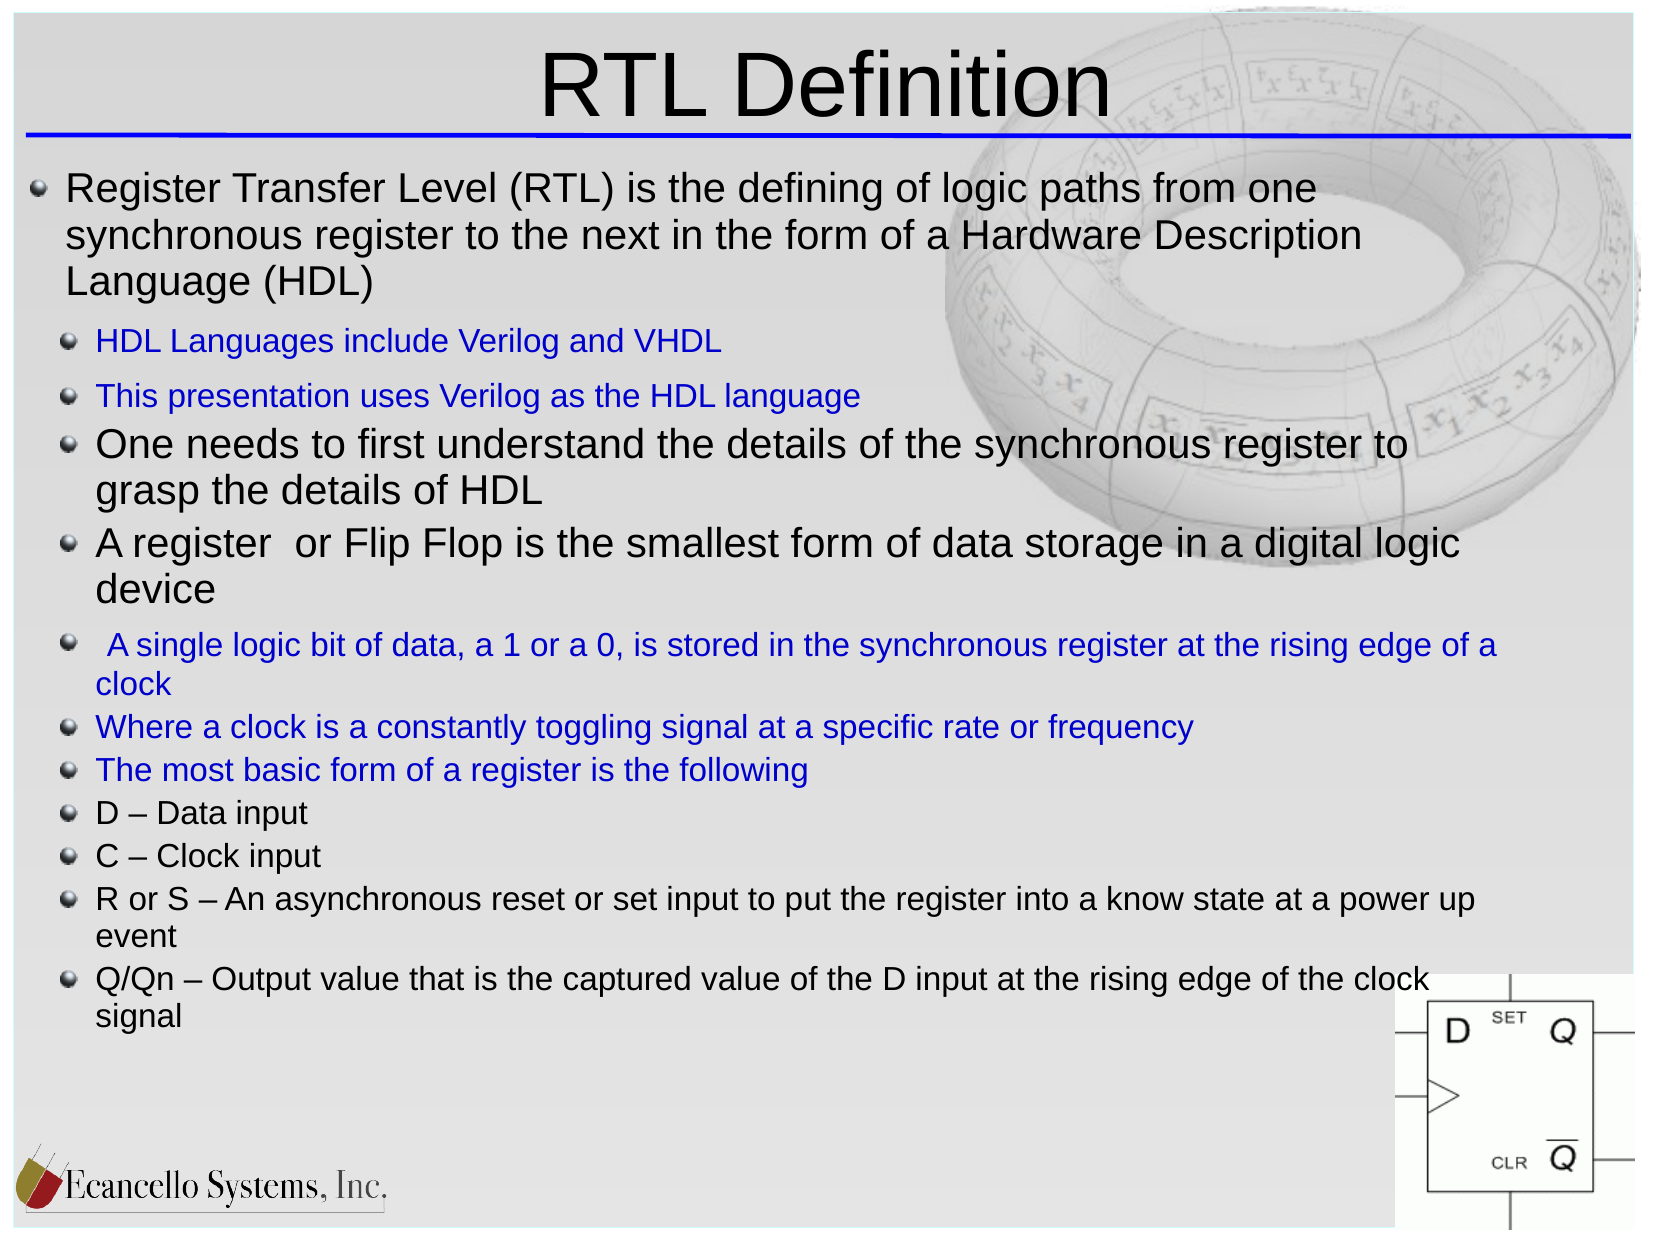

# RTL Definition
Register Transfer Level (RTL) is the defining of logic paths from one synchronous register to the next in the form of a Hardware Description Language (HDL)
HDL Languages include Verilog and VHDL
This presentation uses Verilog as the HDL language
One needs to first understand the details of the synchronous register to grasp the details of HDL
A register or Flip Flop is the smallest form of data storage in a digital logic device
 A single logic bit of data, a 1 or a 0, is stored in the synchronous register at the rising edge of a clock
Where a clock is a constantly toggling signal at a specific rate or frequency
The most basic form of a register is the following
D – Data input
C – Clock input
R or S – An asynchronous reset or set input to put the register into a know state at a power up event
Q/Qn – Output value that is the captured value of the D input at the rising edge of the clock signal